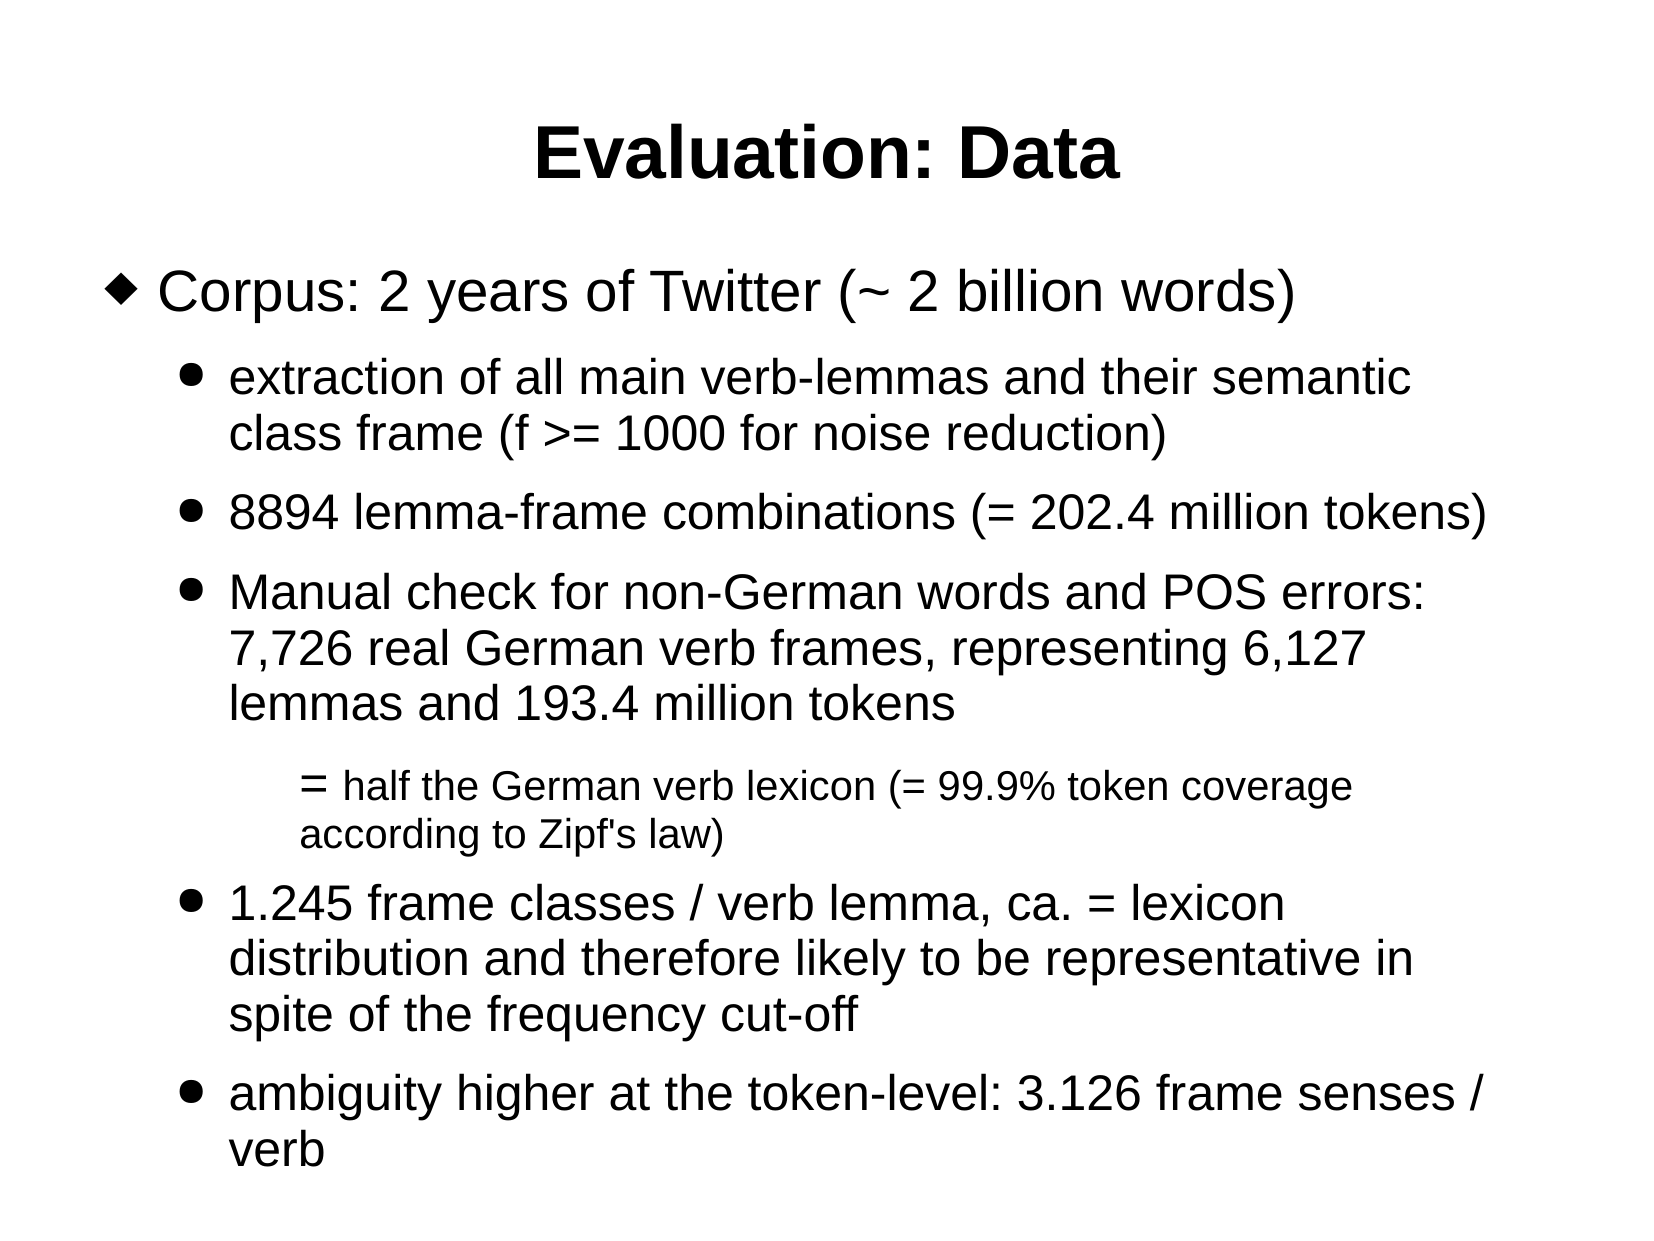

# Evaluation: Data
Corpus: 2 years of Twitter (~ 2 billion words)
extraction of all main verb-lemmas and their semantic class frame (f >= 1000 for noise reduction)
8894 lemma-frame combinations (= 202.4 million tokens)
Manual check for non-German words and POS errors: 7,726 real German verb frames, representing 6,127 lemmas and 193.4 million tokens
= half the German verb lexicon (= 99.9% token coverage according to Zipf's law)
1.245 frame classes / verb lemma, ca. = lexicon distribution and therefore likely to be representative in spite of the frequency cut-off
ambiguity higher at the token-level: 3.126 frame senses / verb